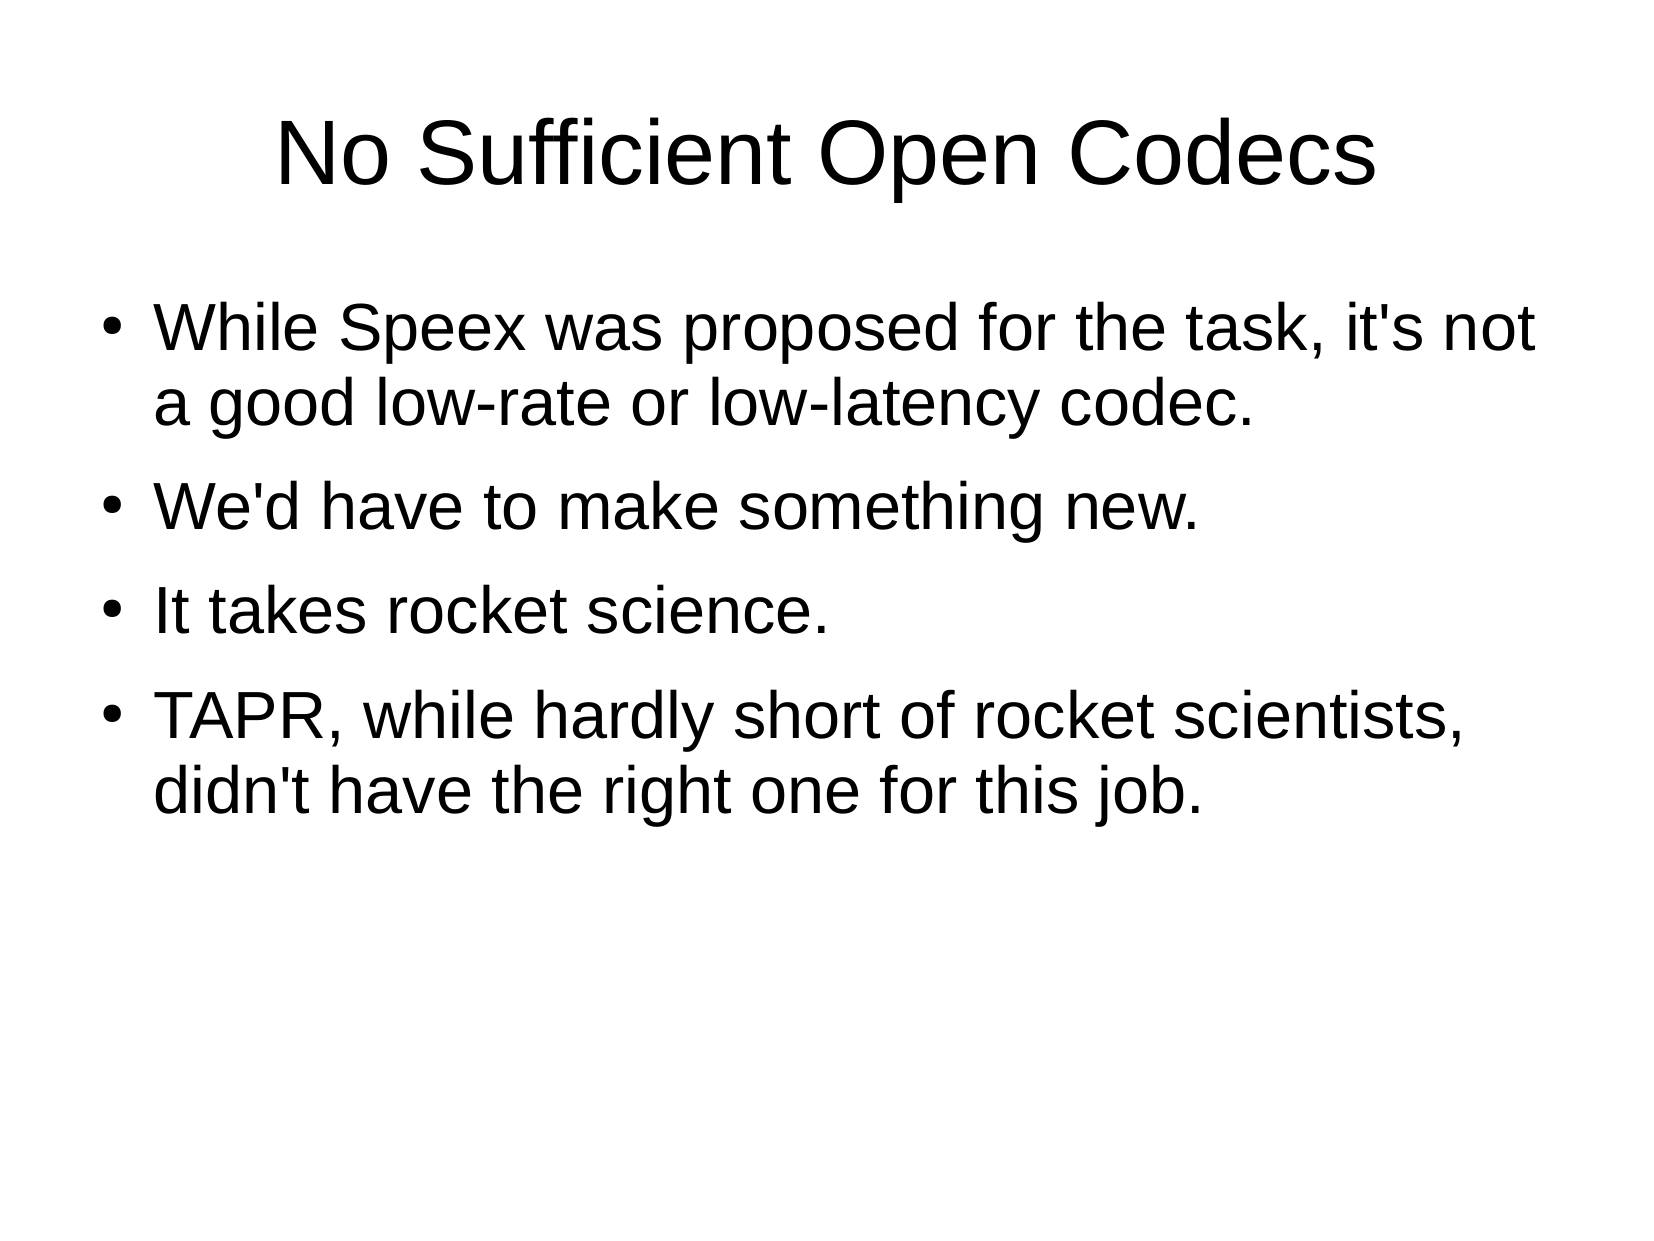

# No Sufficient Open Codecs
While Speex was proposed for the task, it's not a good low-rate or low-latency codec.
We'd have to make something new.
It takes rocket science.
TAPR, while hardly short of rocket scientists, didn't have the right one for this job.